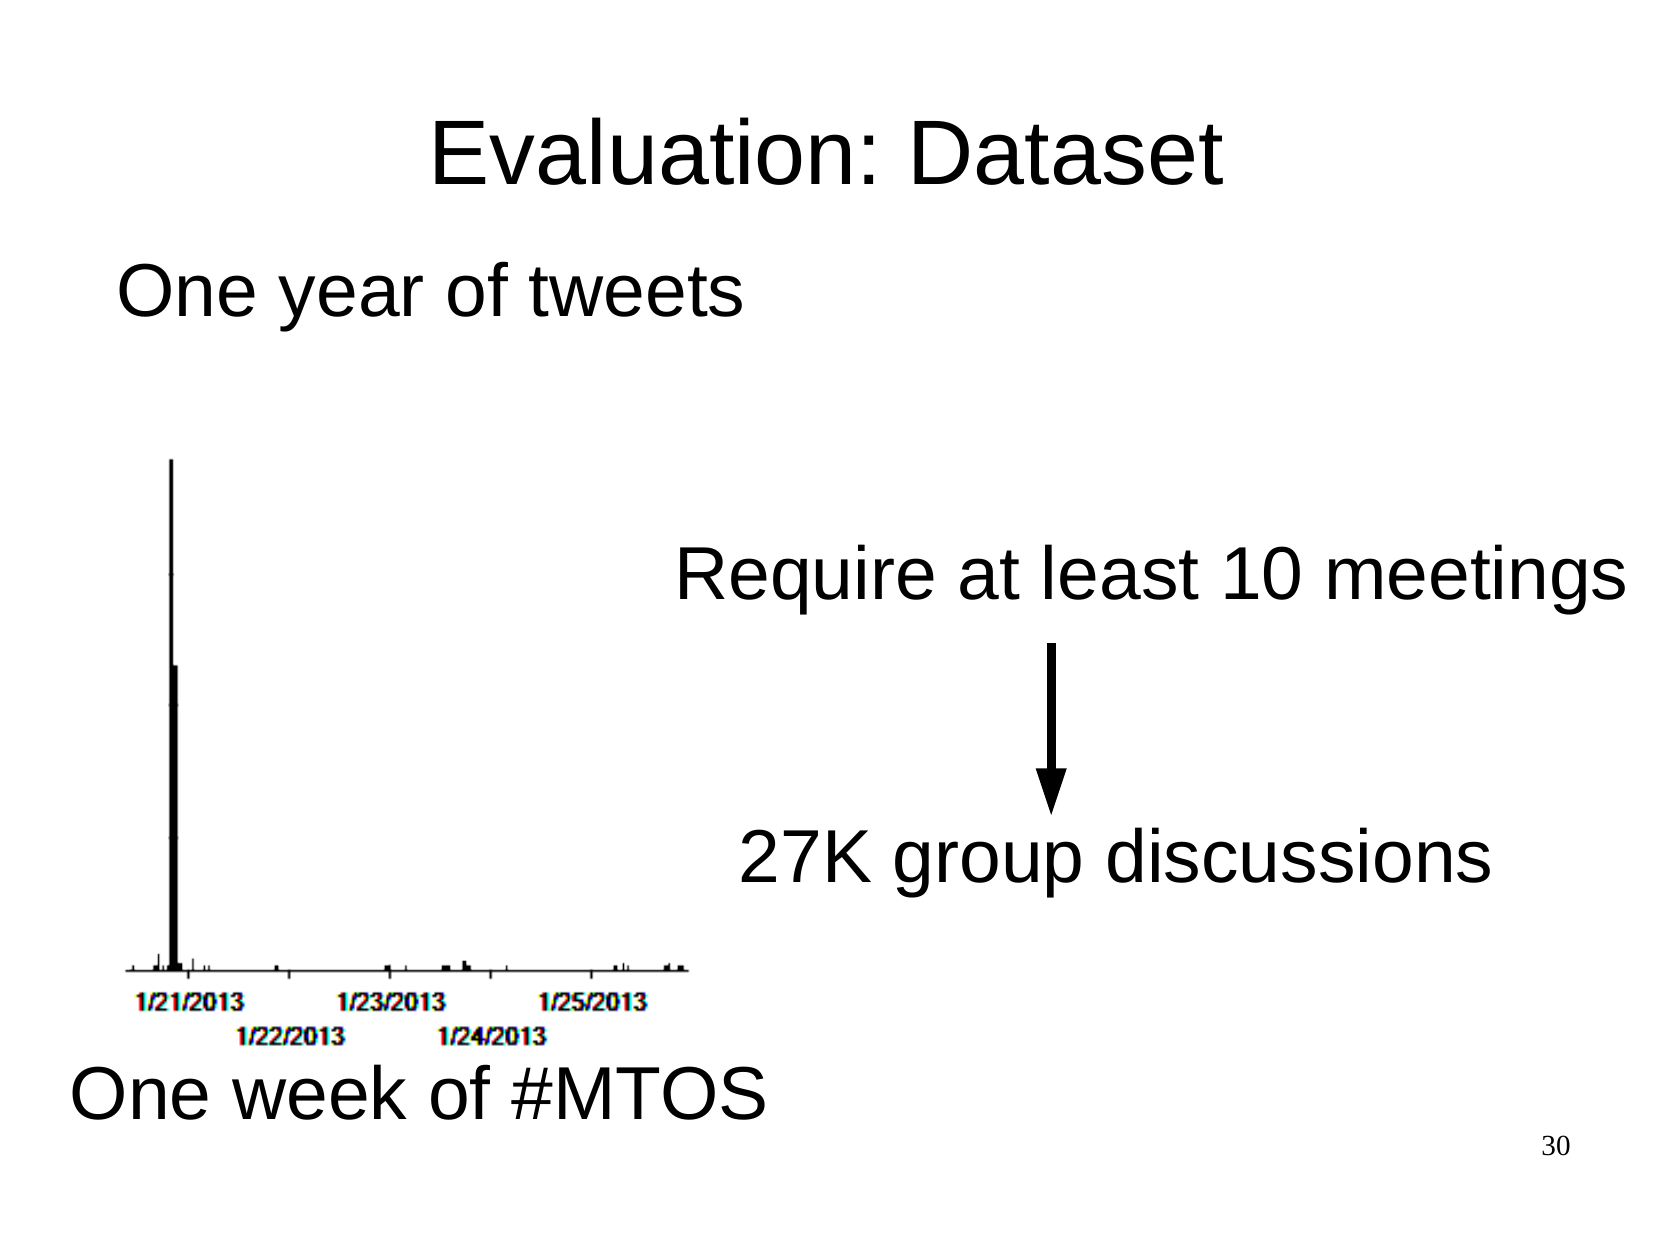

# Evaluation: Dataset
One year of tweets
Require at least 10 meetings
27K group discussions
One week of #MTOS
30